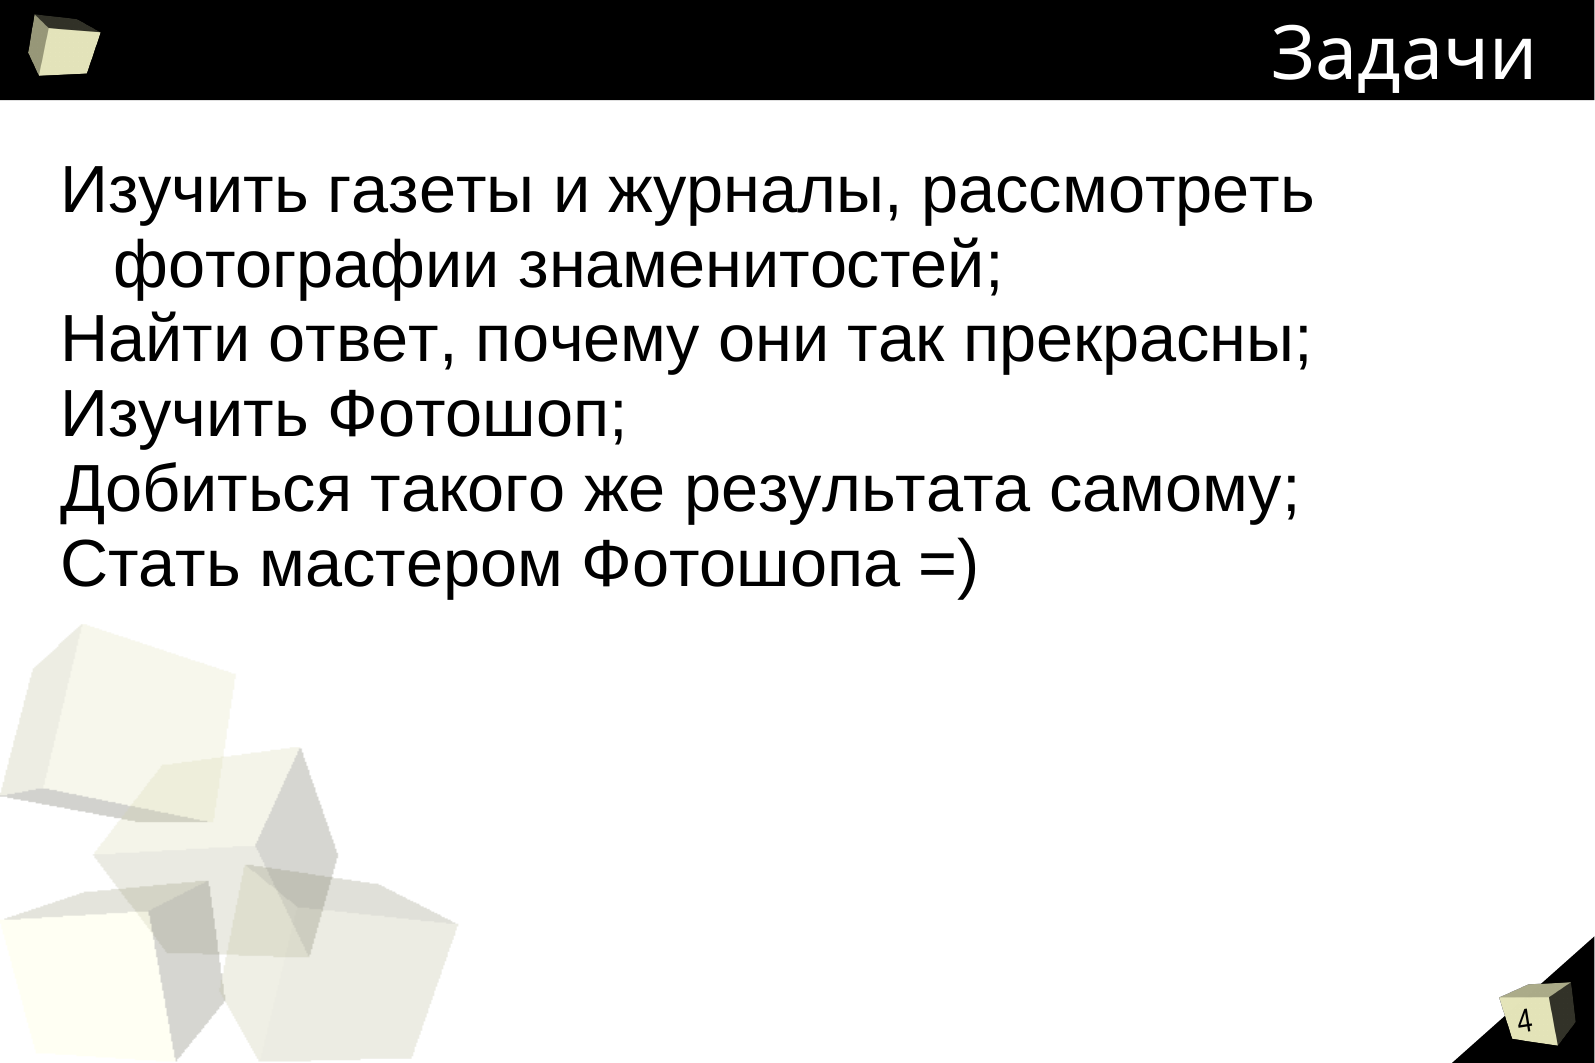

# Задачи
Изучить газеты и журналы, рассмотреть фотографии знаменитостей;
Найти ответ, почему они так прекрасны;
Изучить Фотошоп;
Добиться такого же результата самому;
Стать мастером Фотошопа =)